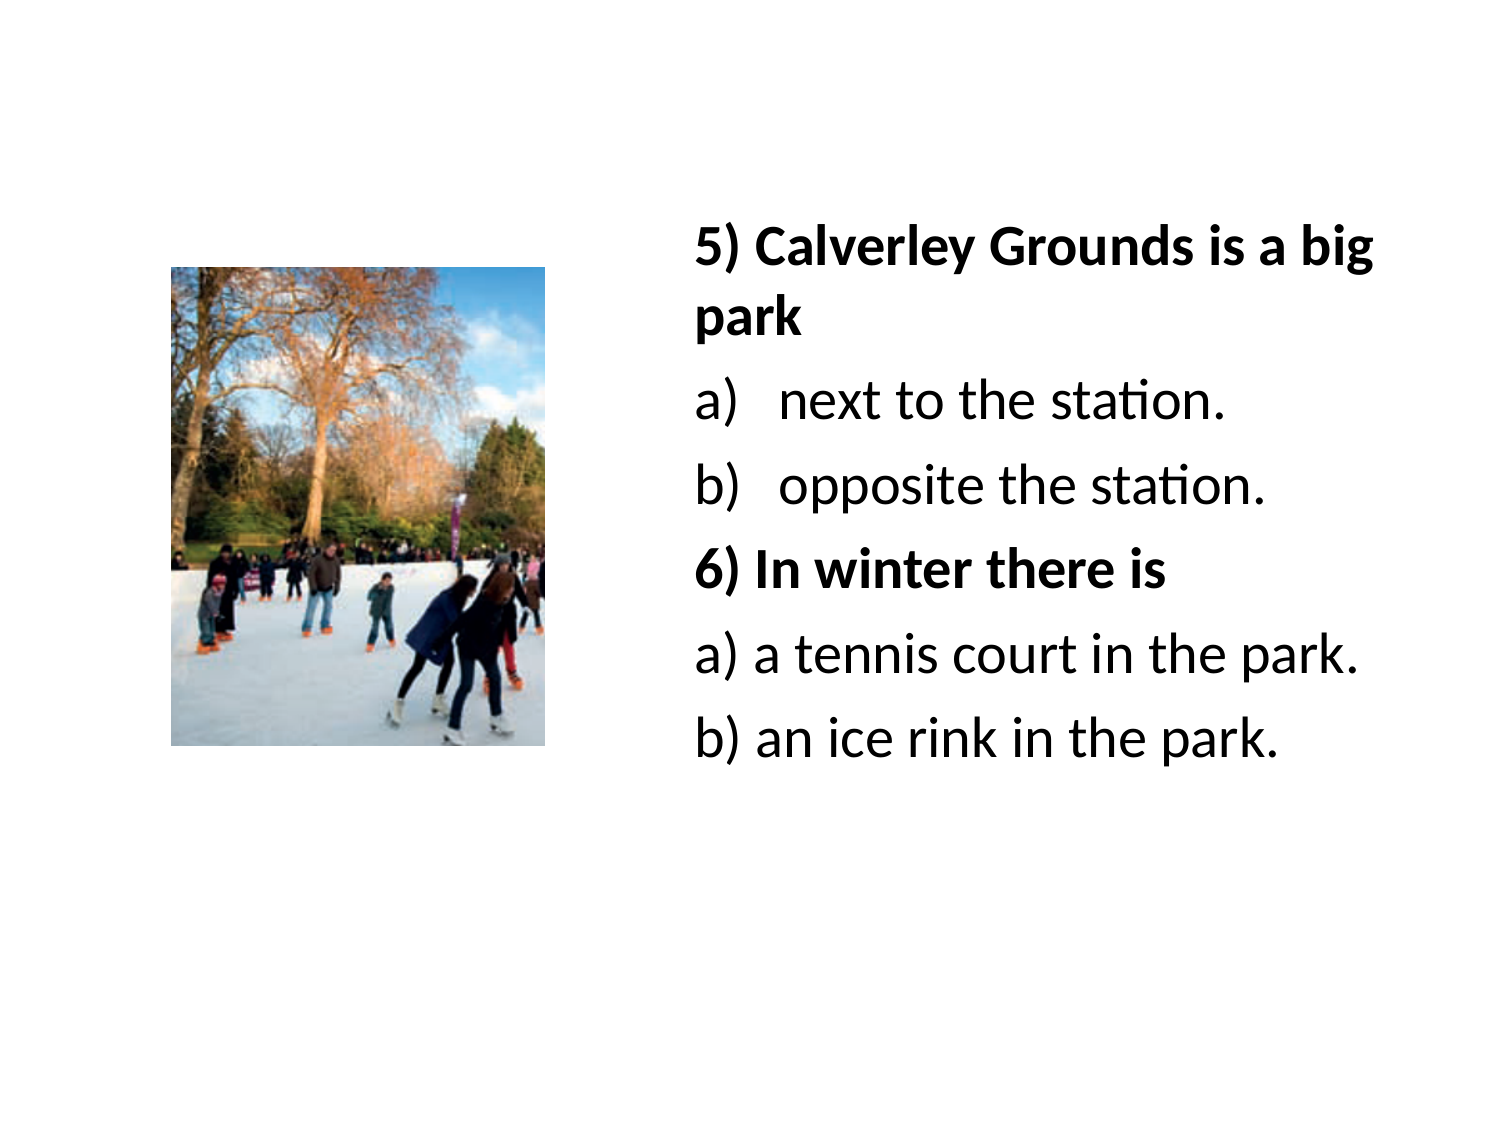

# 5) Calverley Grounds is a big park
next to the station.
opposite the station.
6) In winter there is
a) a tennis court in the park.
b) an ice rink in the park.